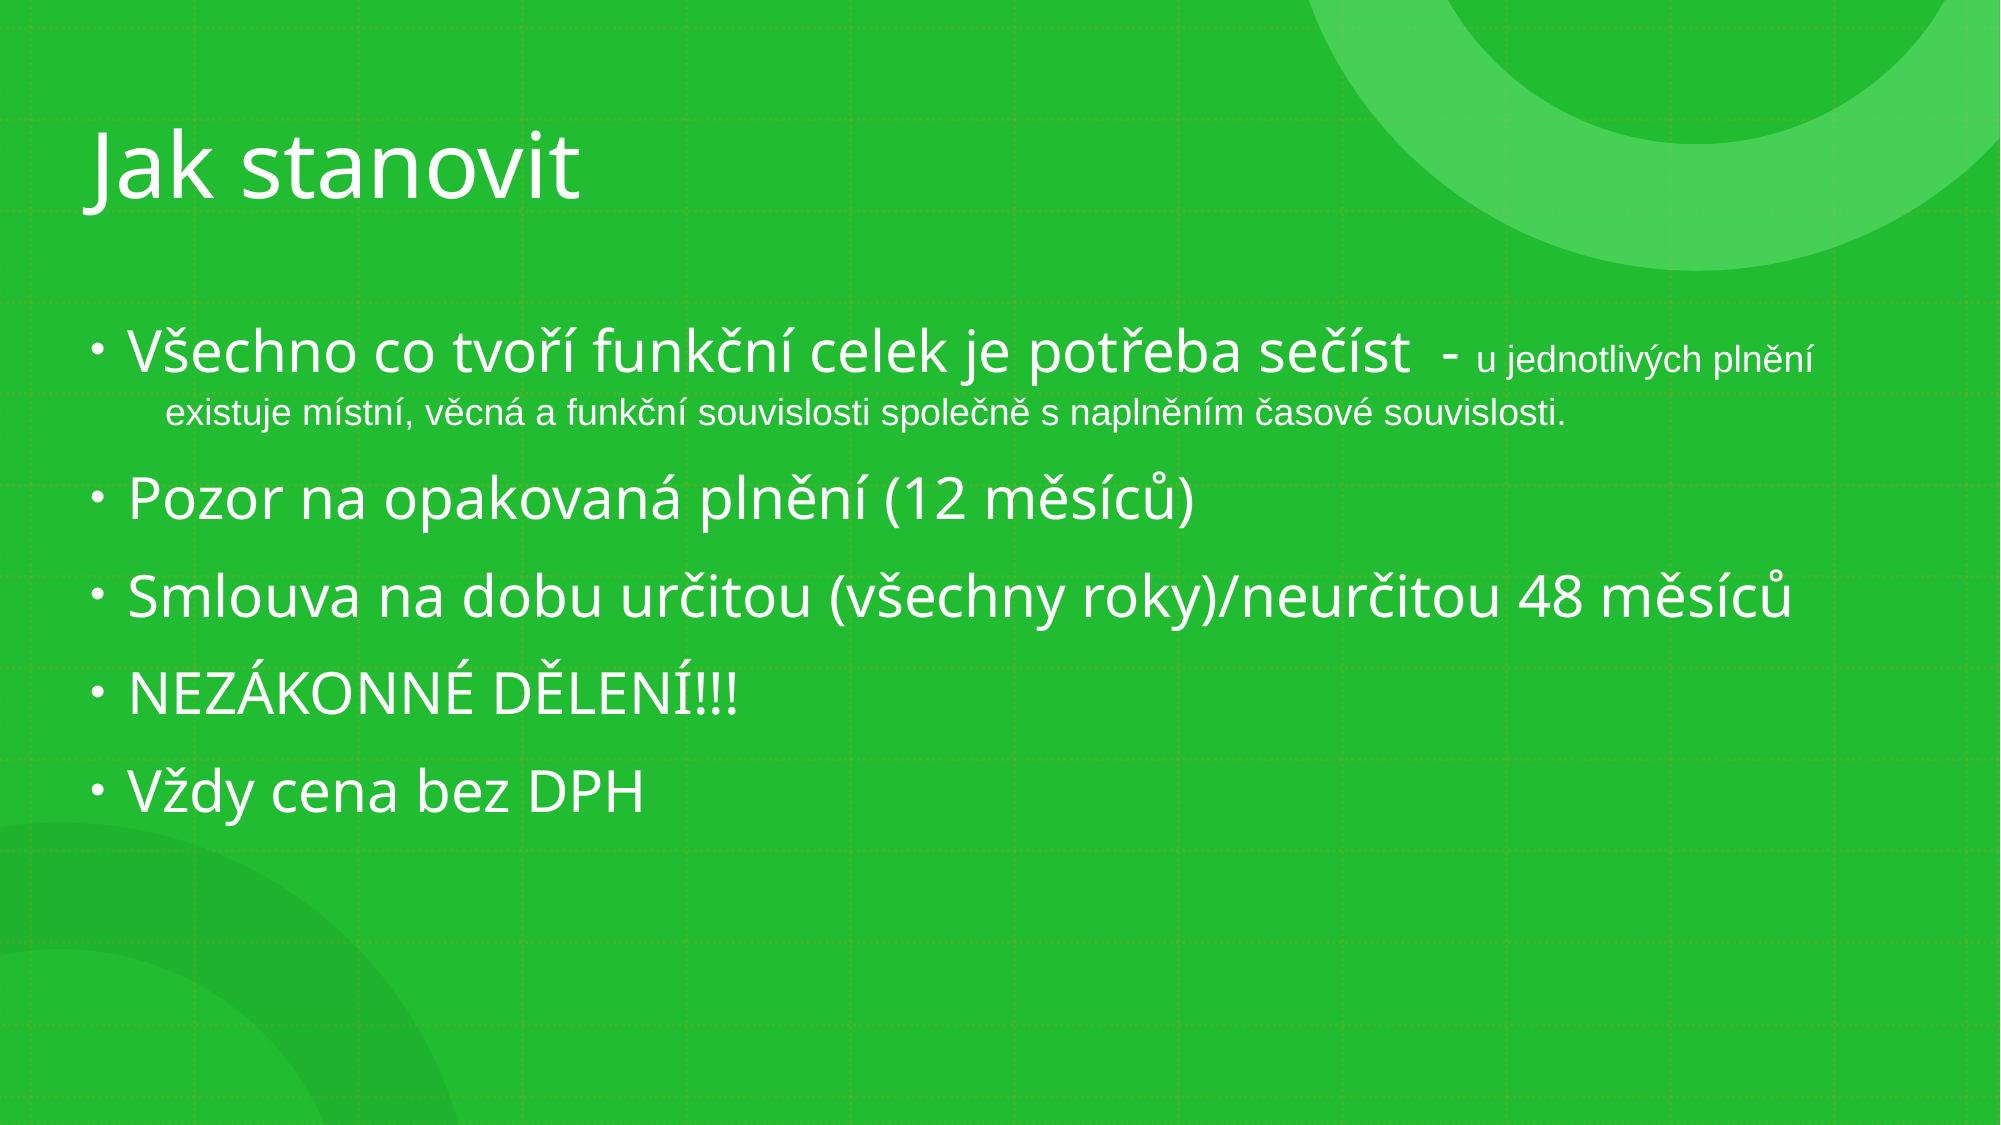

# Jak stanovit
Všechno co tvoří funkční celek je potřeba sečíst - u jednotlivých plnění existuje místní, věcná a funkční souvislosti společně s naplněním časové souvislosti.
Pozor na opakovaná plnění (12 měsíců)
Smlouva na dobu určitou (všechny roky)/neurčitou 48 měsíců
NEZÁKONNÉ DĚLENÍ!!!
Vždy cena bez DPH